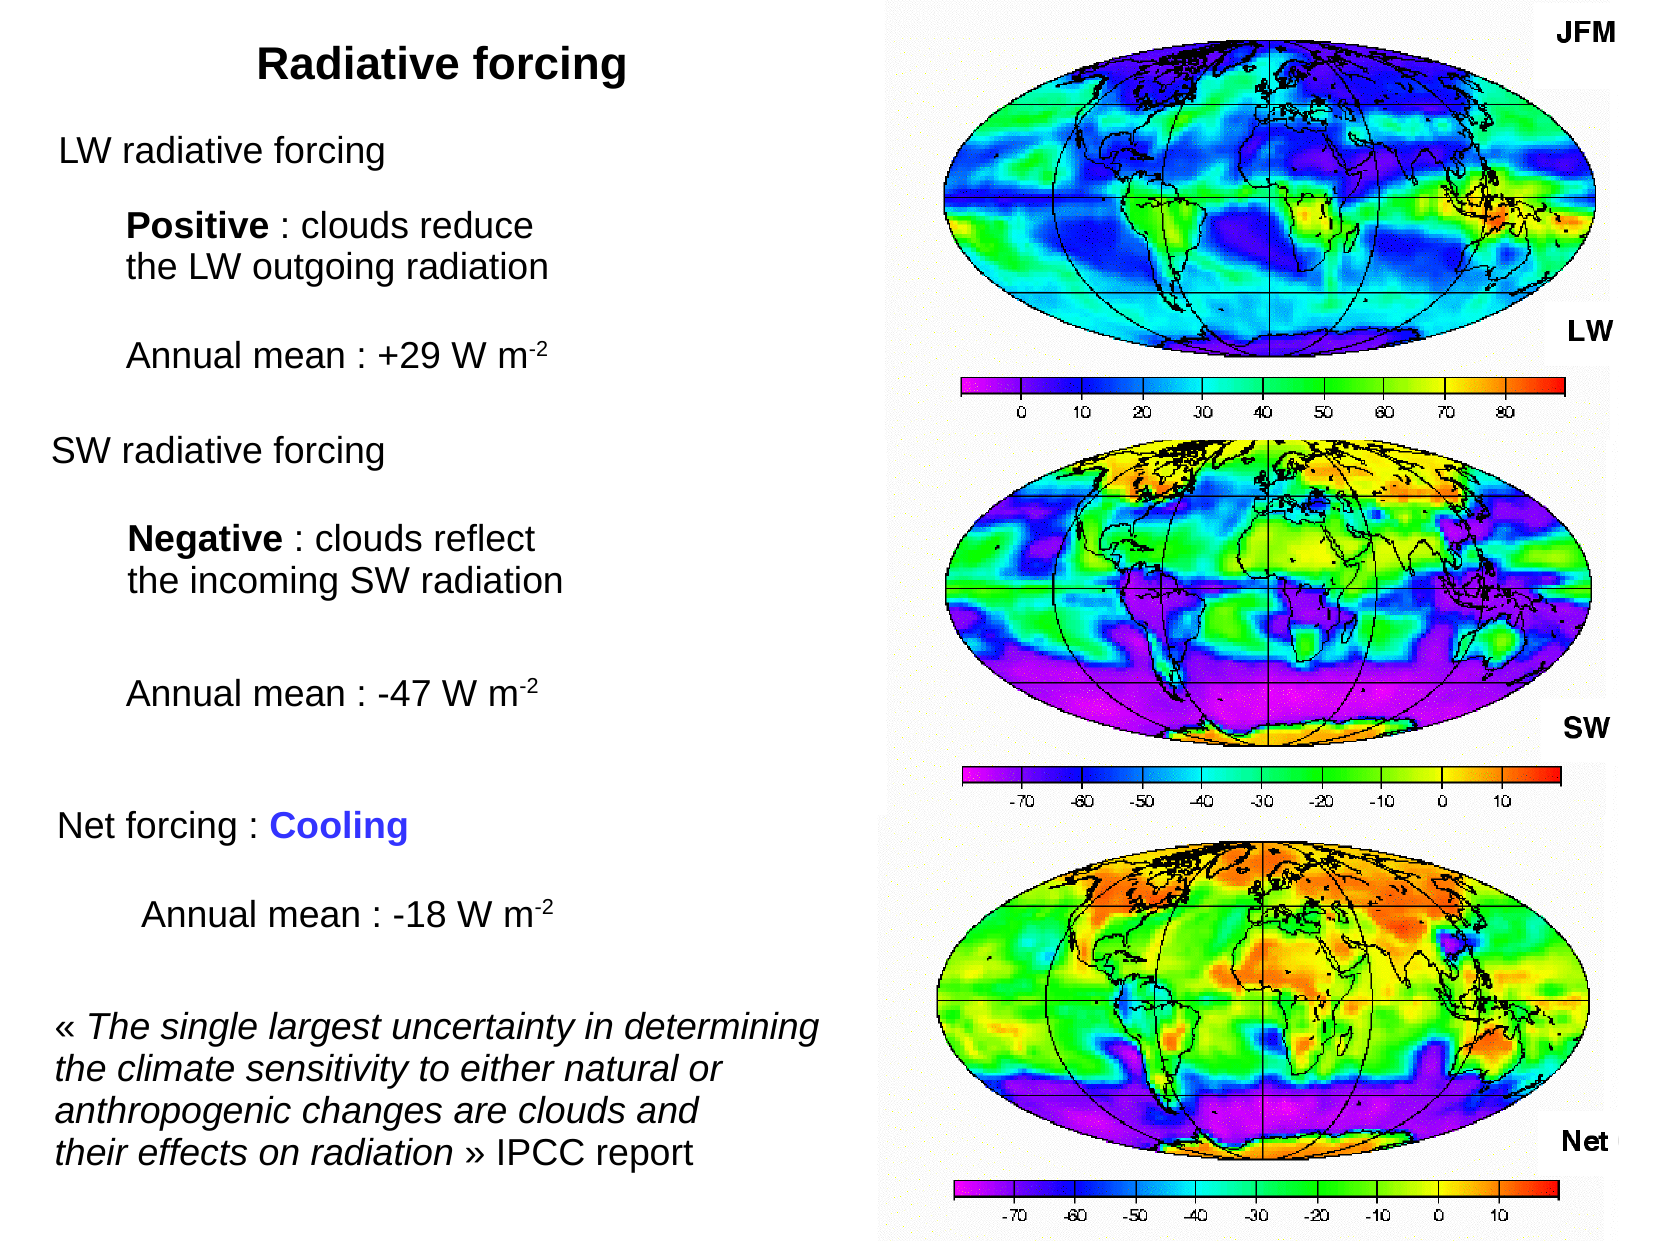

Radiative forcing
LW radiative forcing
Positive : clouds reduce
the LW outgoing radiation
Annual mean : +29 W m-2
SW radiative forcing
Negative : clouds reflect
the incoming SW radiation
Annual mean : -47 W m-2
Net forcing : Cooling
Annual mean : -18 W m-2
« The single largest uncertainty in determining
the climate sensitivity to either natural or
anthropogenic changes are clouds and
their effects on radiation » IPCC report
4